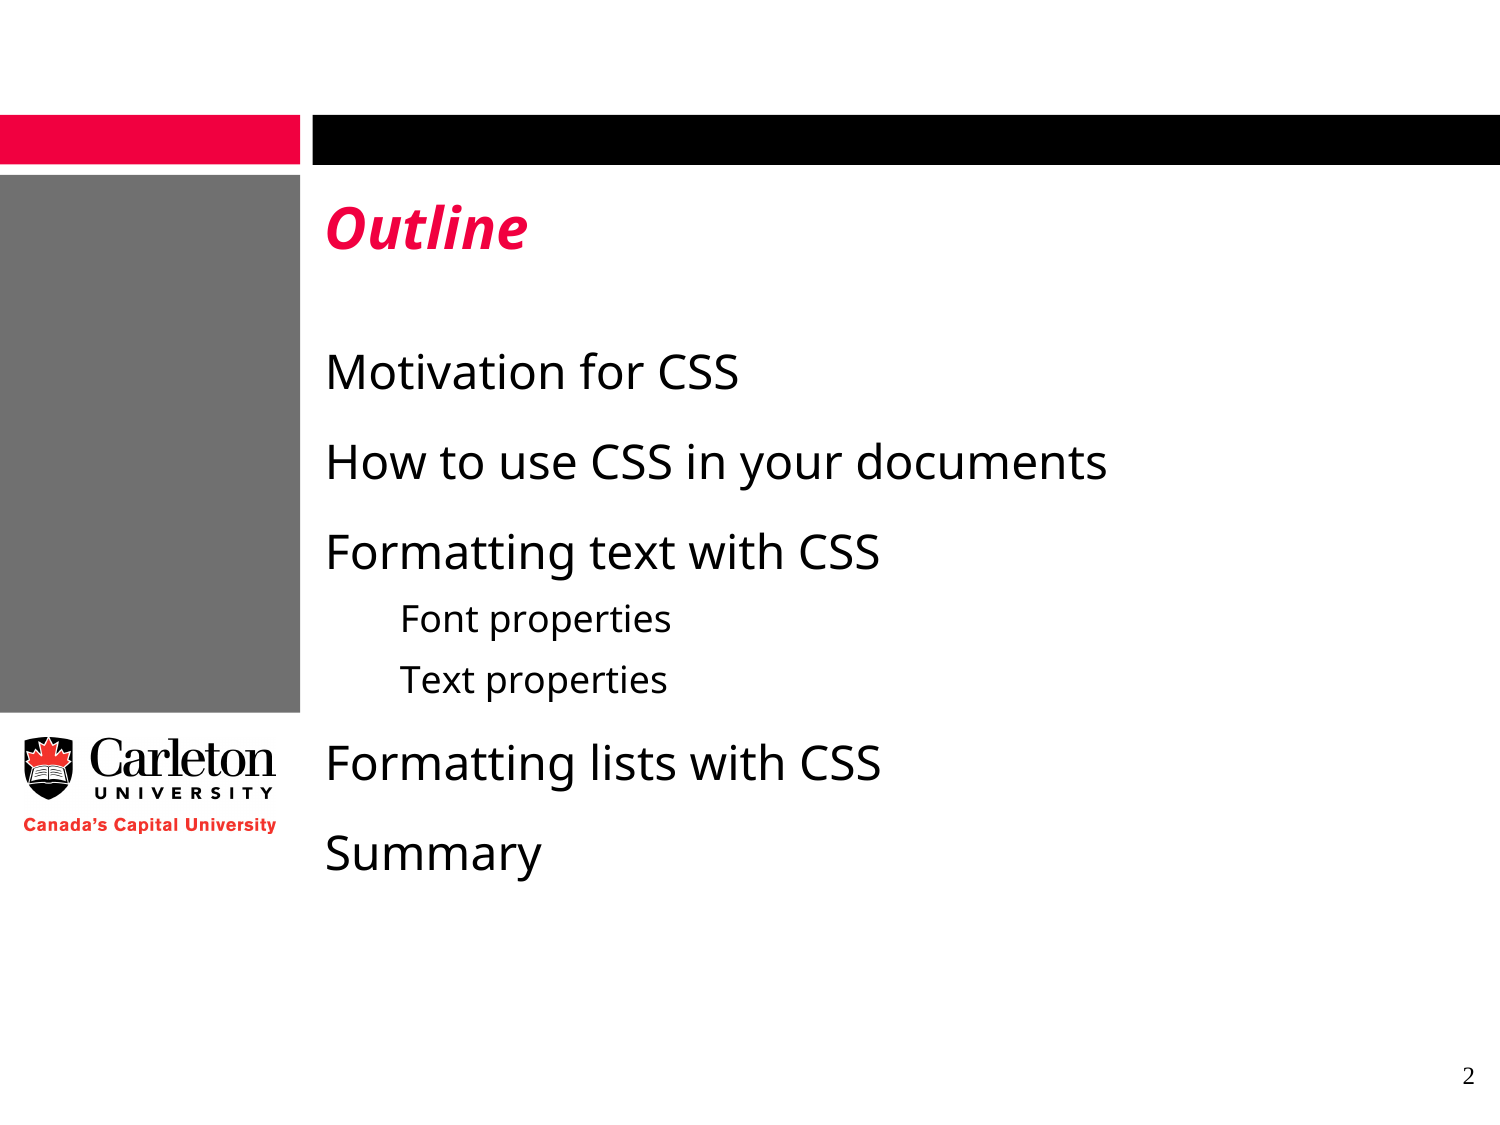

# Outline
Motivation for CSS
How to use CSS in your documents
Formatting text with CSS
Font properties
Text properties
Formatting lists with CSS
Summary
2